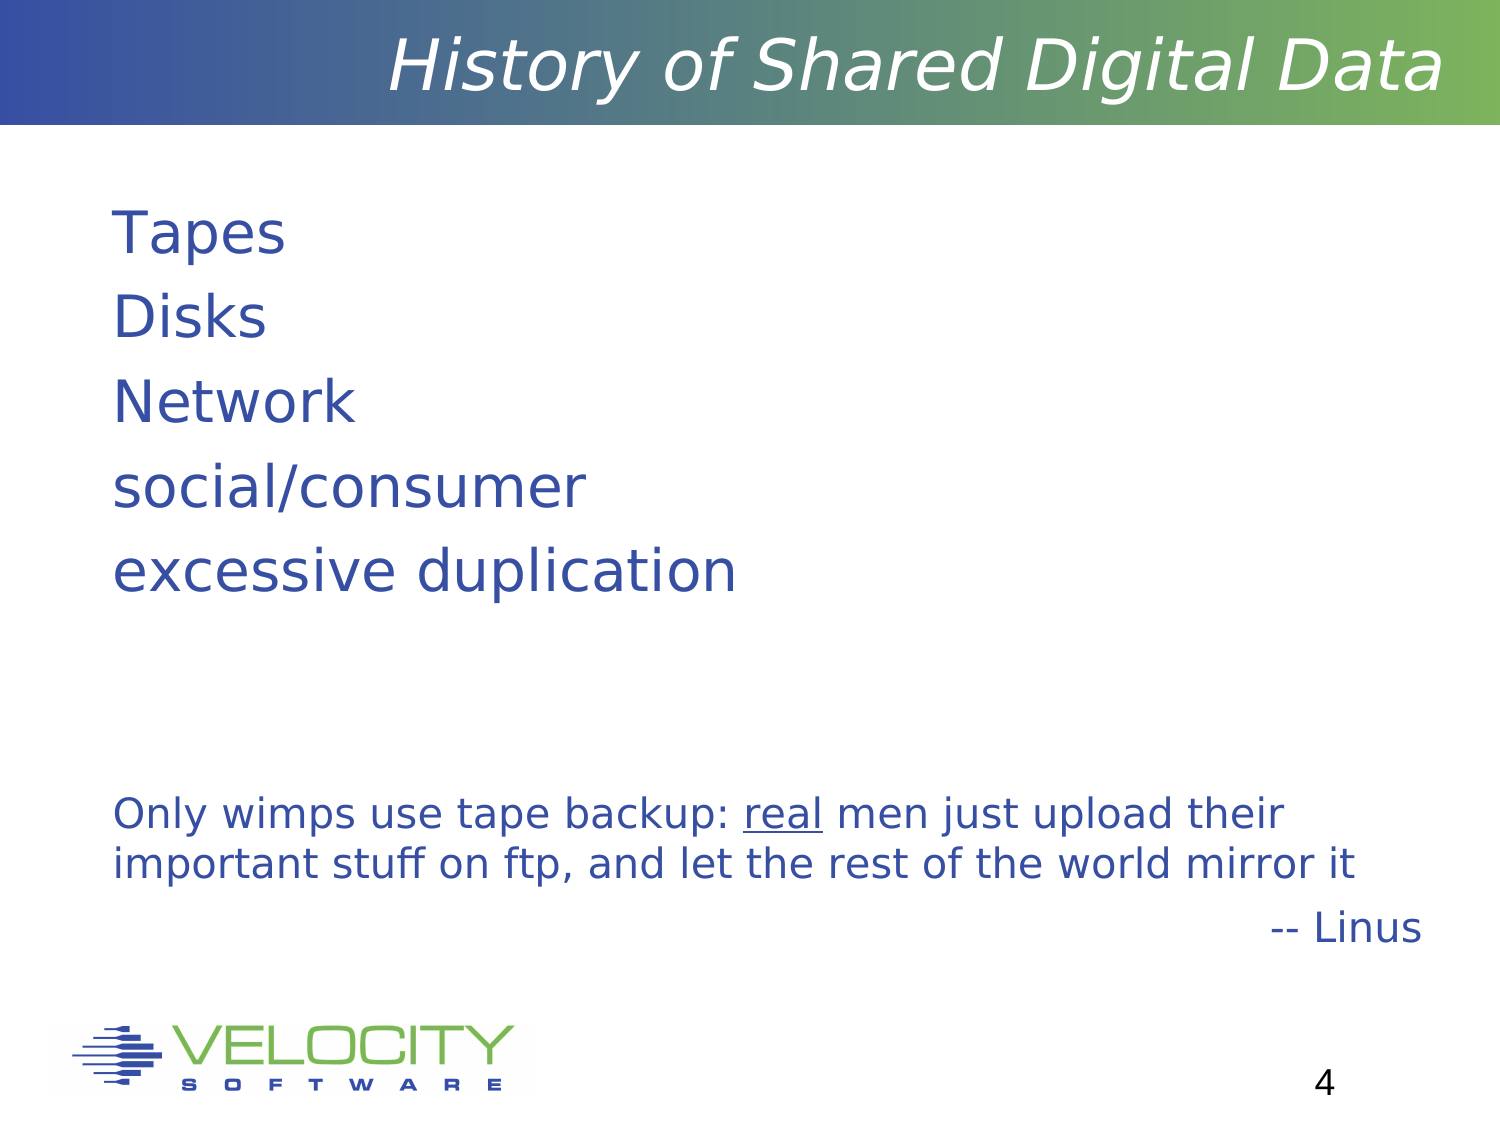

# History of Shared Digital Data
Tapes
Disks
Network
social/consumer
excessive duplication
Only wimps use tape backup: real men just upload their important stuff on ftp, and let the rest of the world mirror it
-- Linus
4